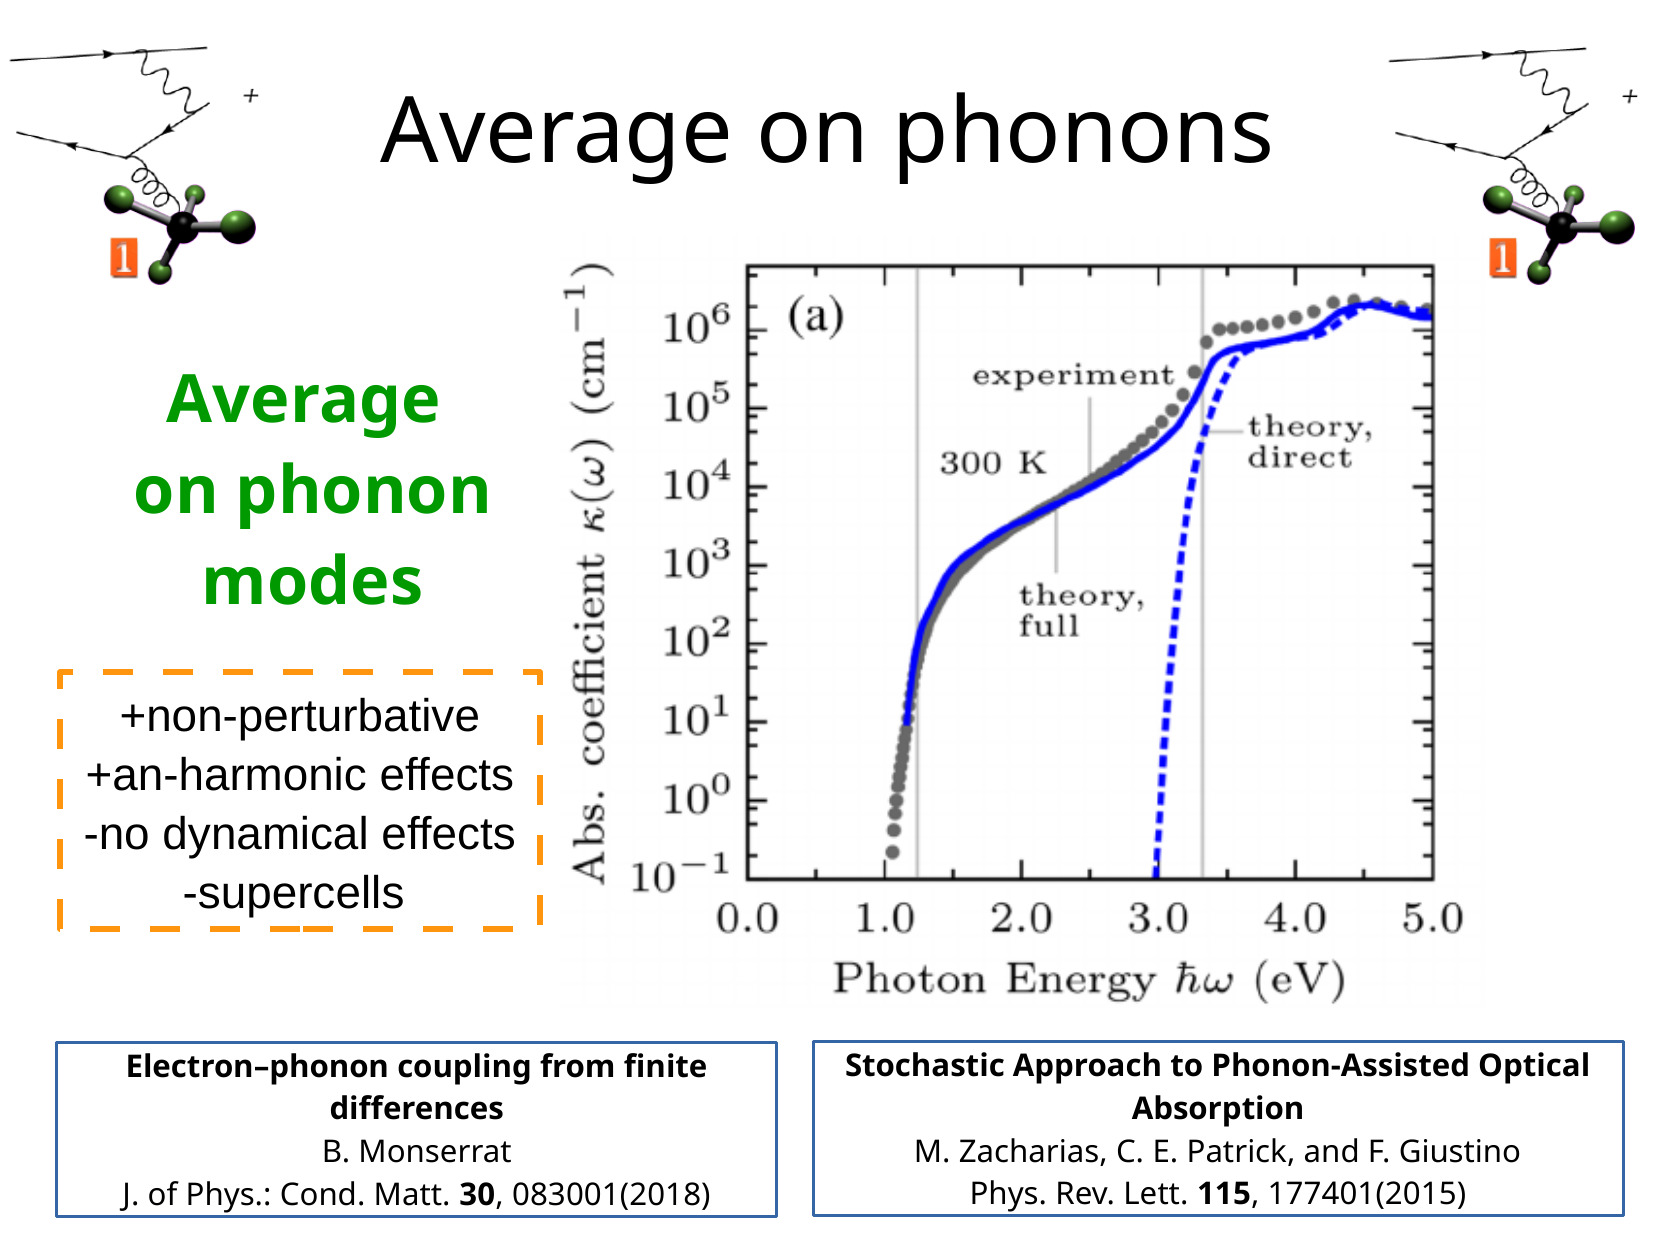

# Average on phonons
Average
on phonon modes
+non-perturbative
+an-harmonic effects
-no dynamical effects
-supercells
Stochastic Approach to Phonon-Assisted Optical Absorption
M. Zacharias, C. E. Patrick, and F. Giustino
Phys. Rev. Lett. 115, 177401(2015)
Electron–phonon coupling from finite differences
B. Monserrat
J. of Phys.: Cond. Matt. 30, 083001(2018)